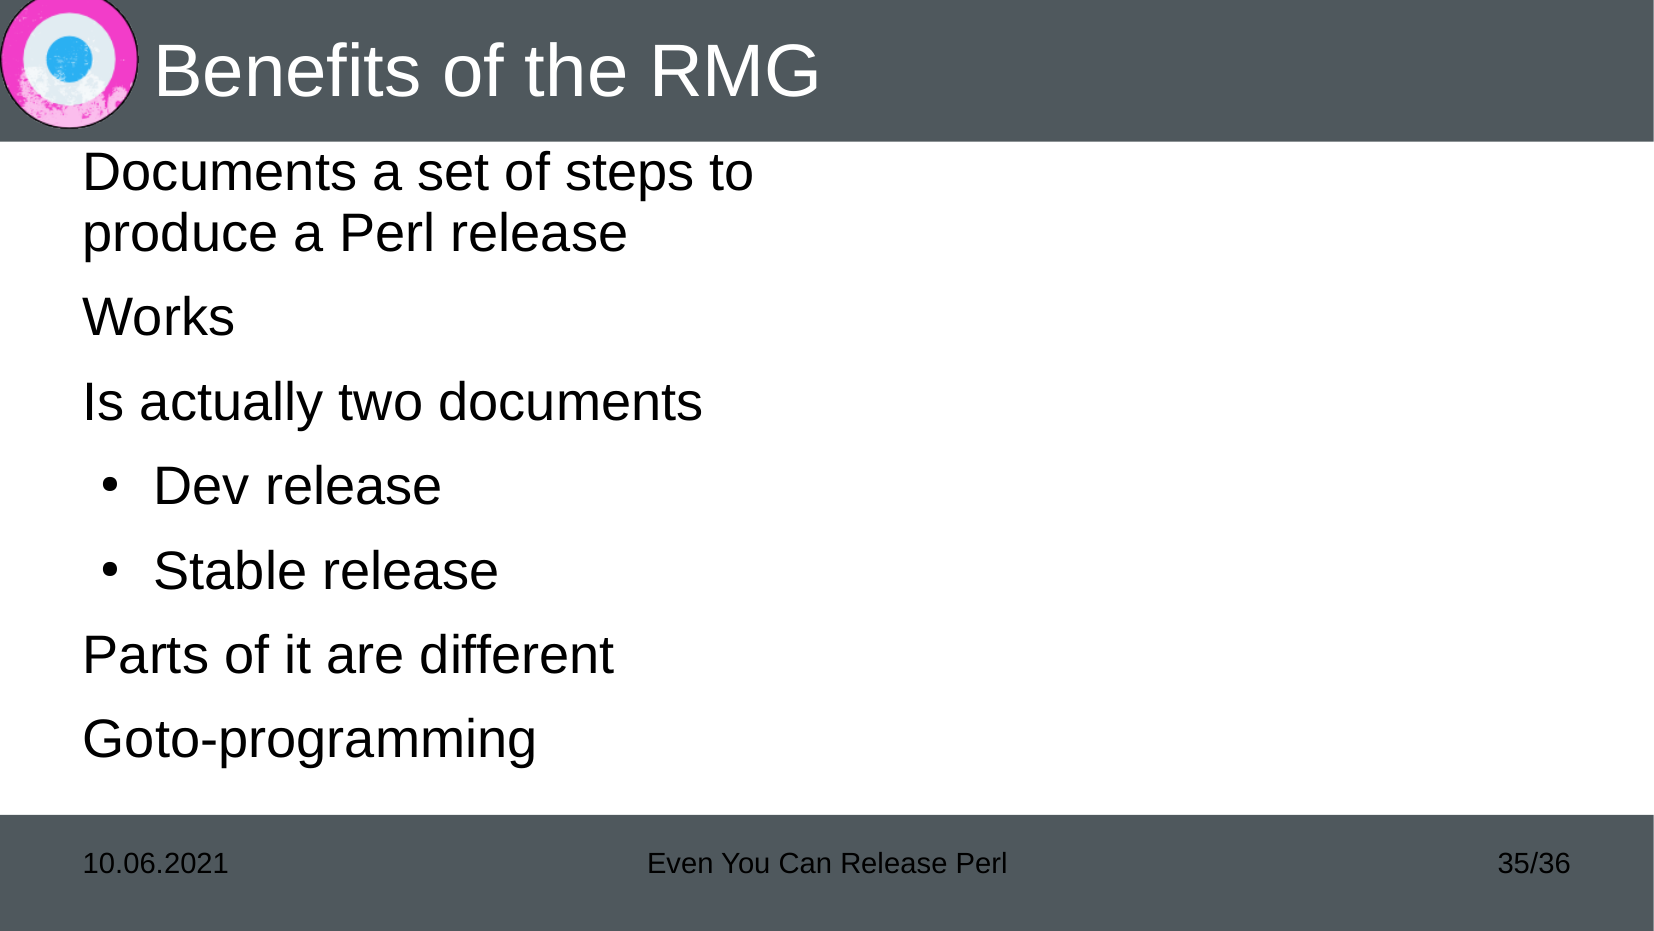

# Benefits of the RMG
Documents a set of steps to produce a Perl release
Works
Is actually two documents
Dev release
Stable release
Parts of it are different
Goto-programming
08. März 2019
35